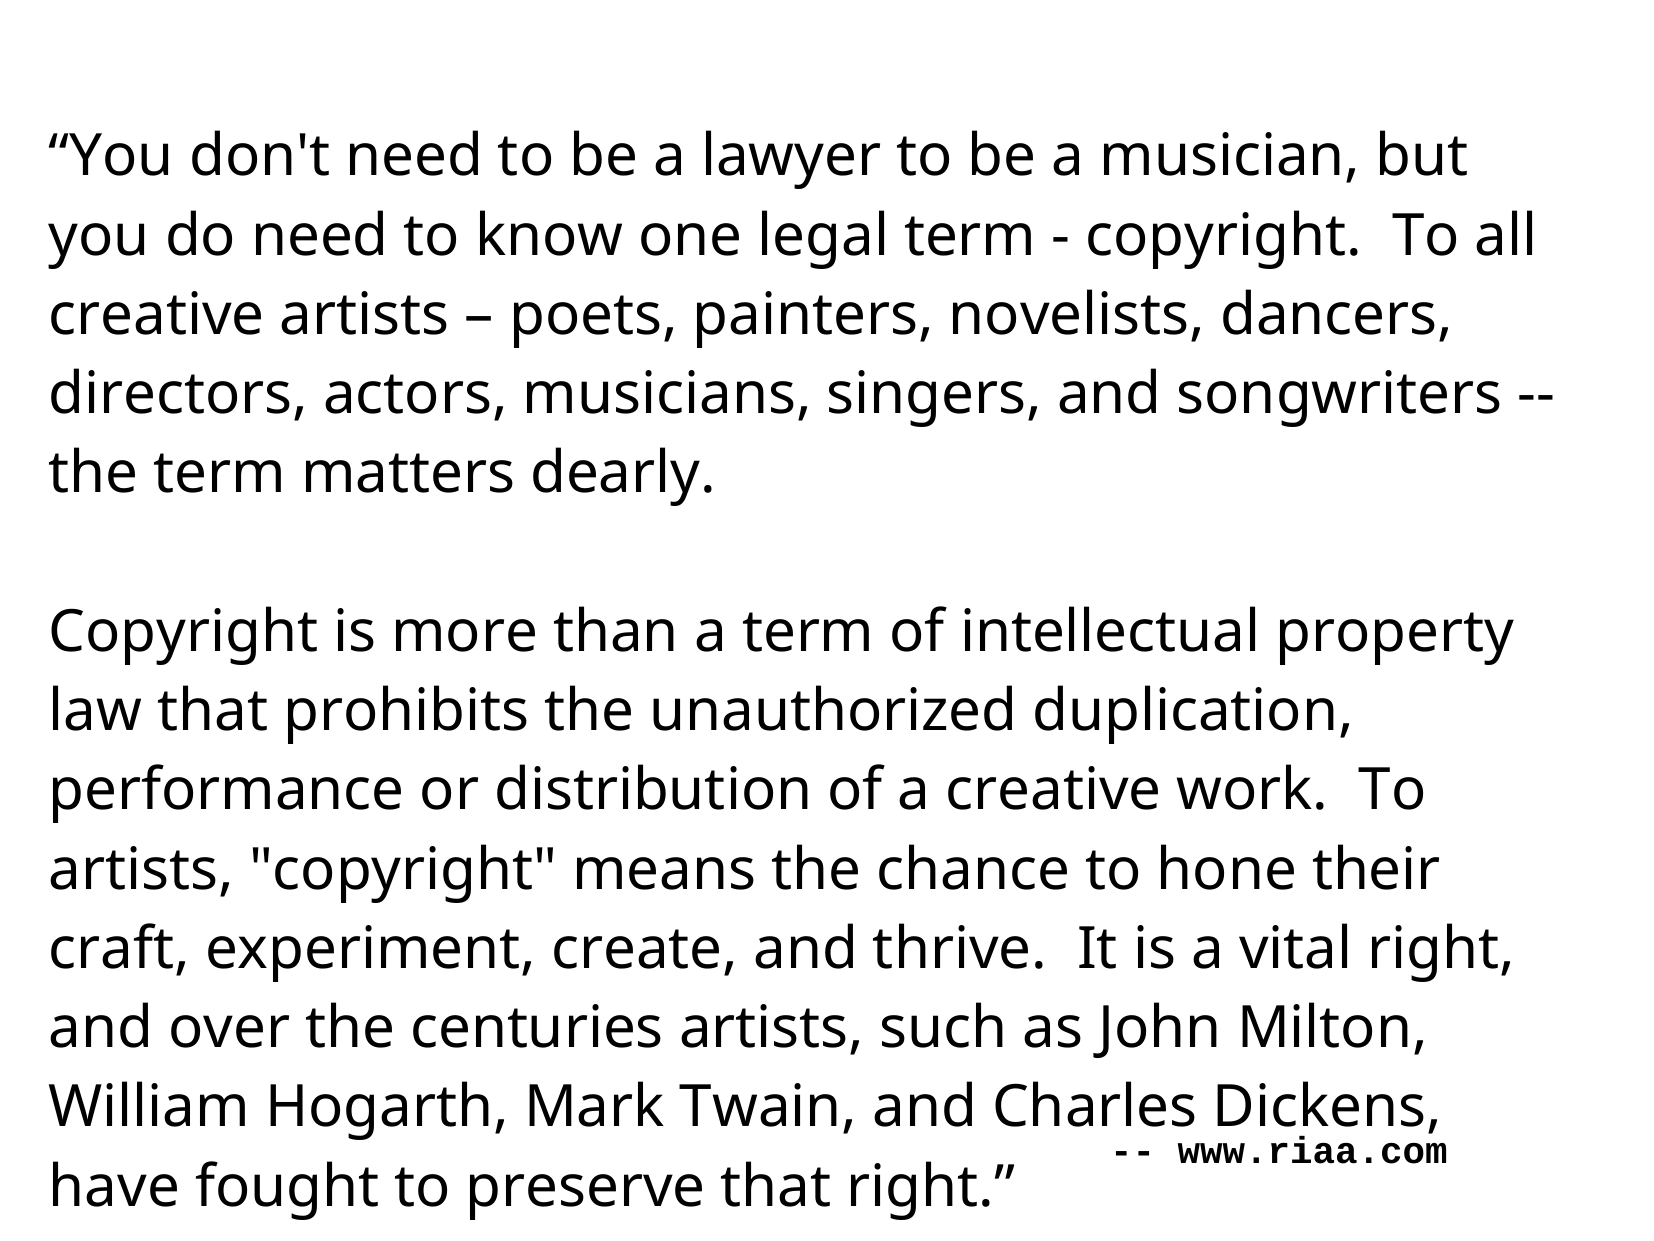

“You don't need to be a lawyer to be a musician, but
you do need to know one legal term - copyright. To all
creative artists – poets, painters, novelists, dancers,
directors, actors, musicians, singers, and songwriters --
the term matters dearly.
Copyright is more than a term of intellectual property
law that prohibits the unauthorized duplication,
performance or distribution of a creative work. To
artists, "copyright" means the chance to hone their
craft, experiment, create, and thrive. It is a vital right,
and over the centuries artists, such as John Milton,
William Hogarth, Mark Twain, and Charles Dickens,
have fought to preserve that right.”
-- www.riaa.com